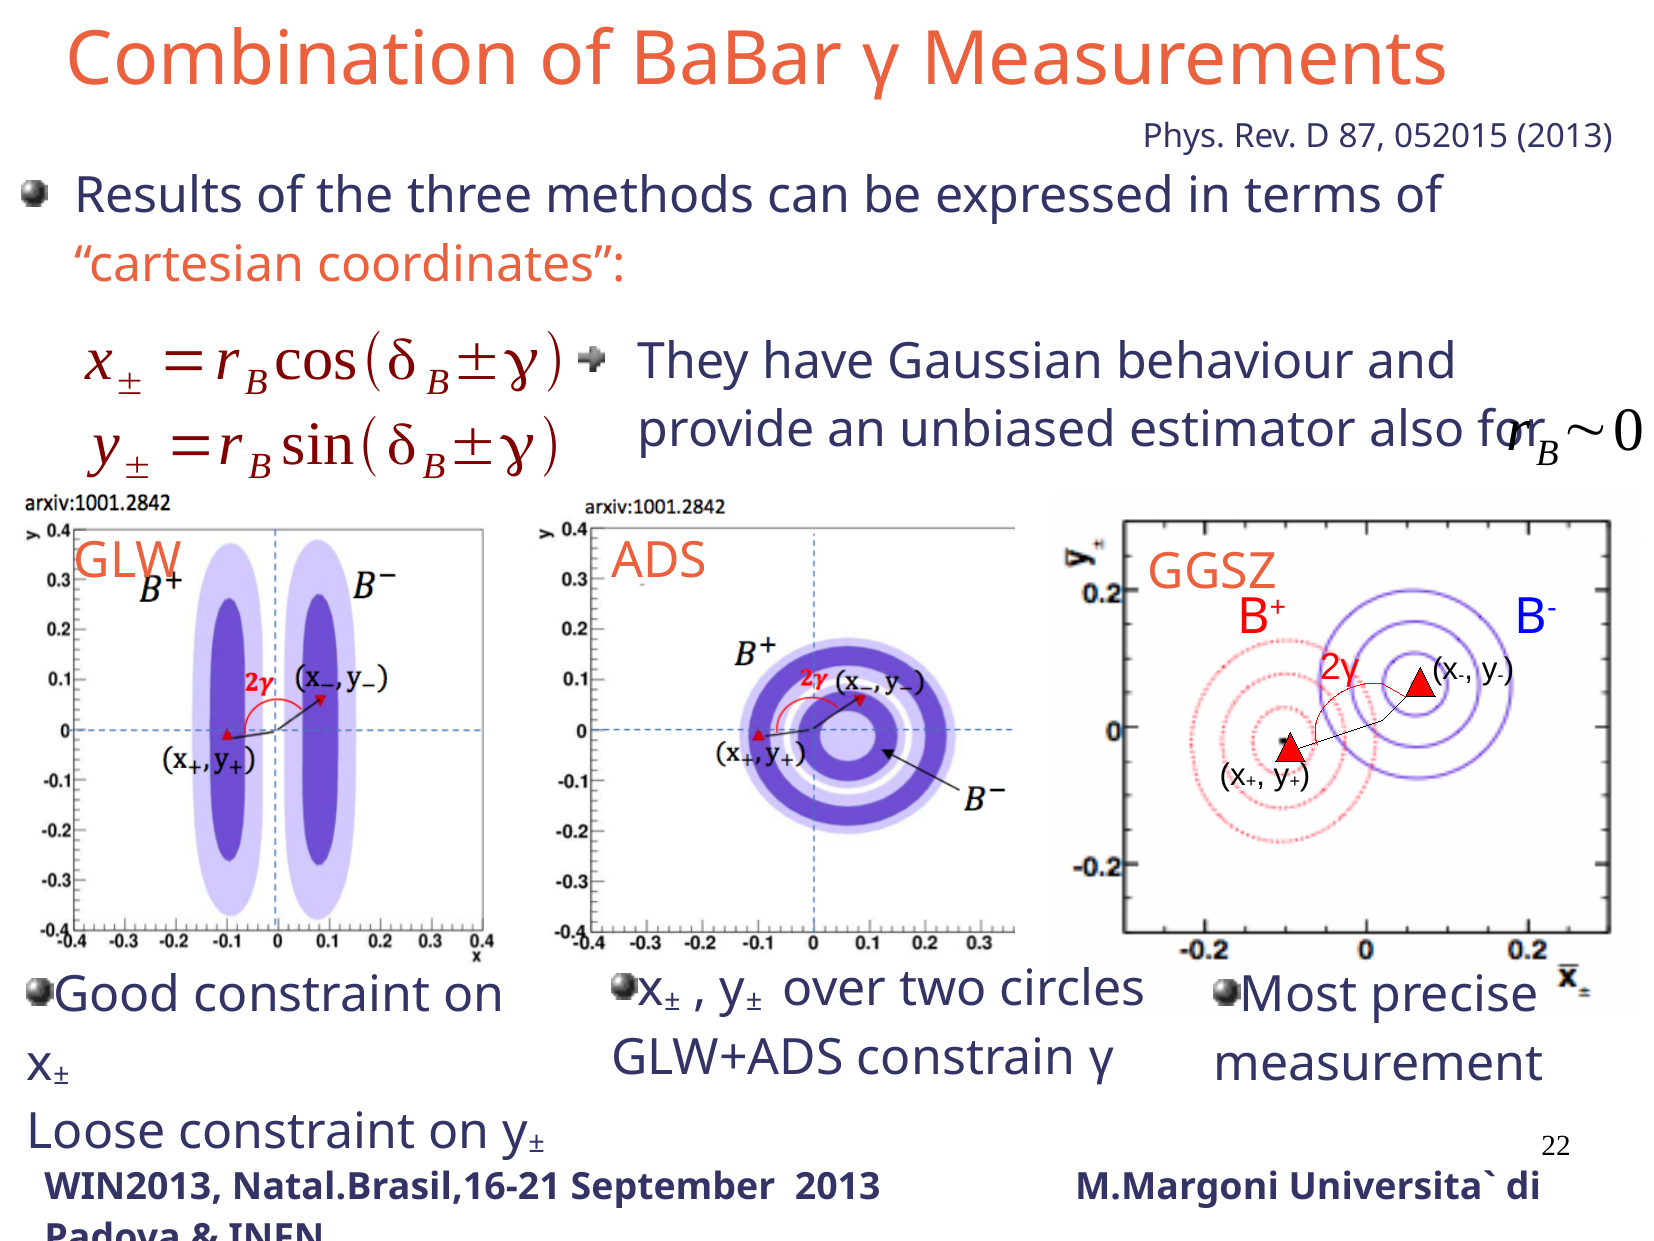

Combination of BaBar γ Measurements
Phys. Rev. D 87, 052015 (2013)
# Results of the three methods can be expressed in terms of “cartesian coordinates”:
They have Gaussian behaviour and provide an unbiased estimator also for
GLW
ADS
GGSZ
B-
B+
2γ
(x-, y-)
(x+, y+)
x± , y± over two circles
GLW+ADS constrain γ
Good constraint on x±
Loose constraint on y±
Most precise measurement
22
WIN2013, Natal.Brasil,16-21 September 2013 M.Margoni Universita` di Padova & INFN